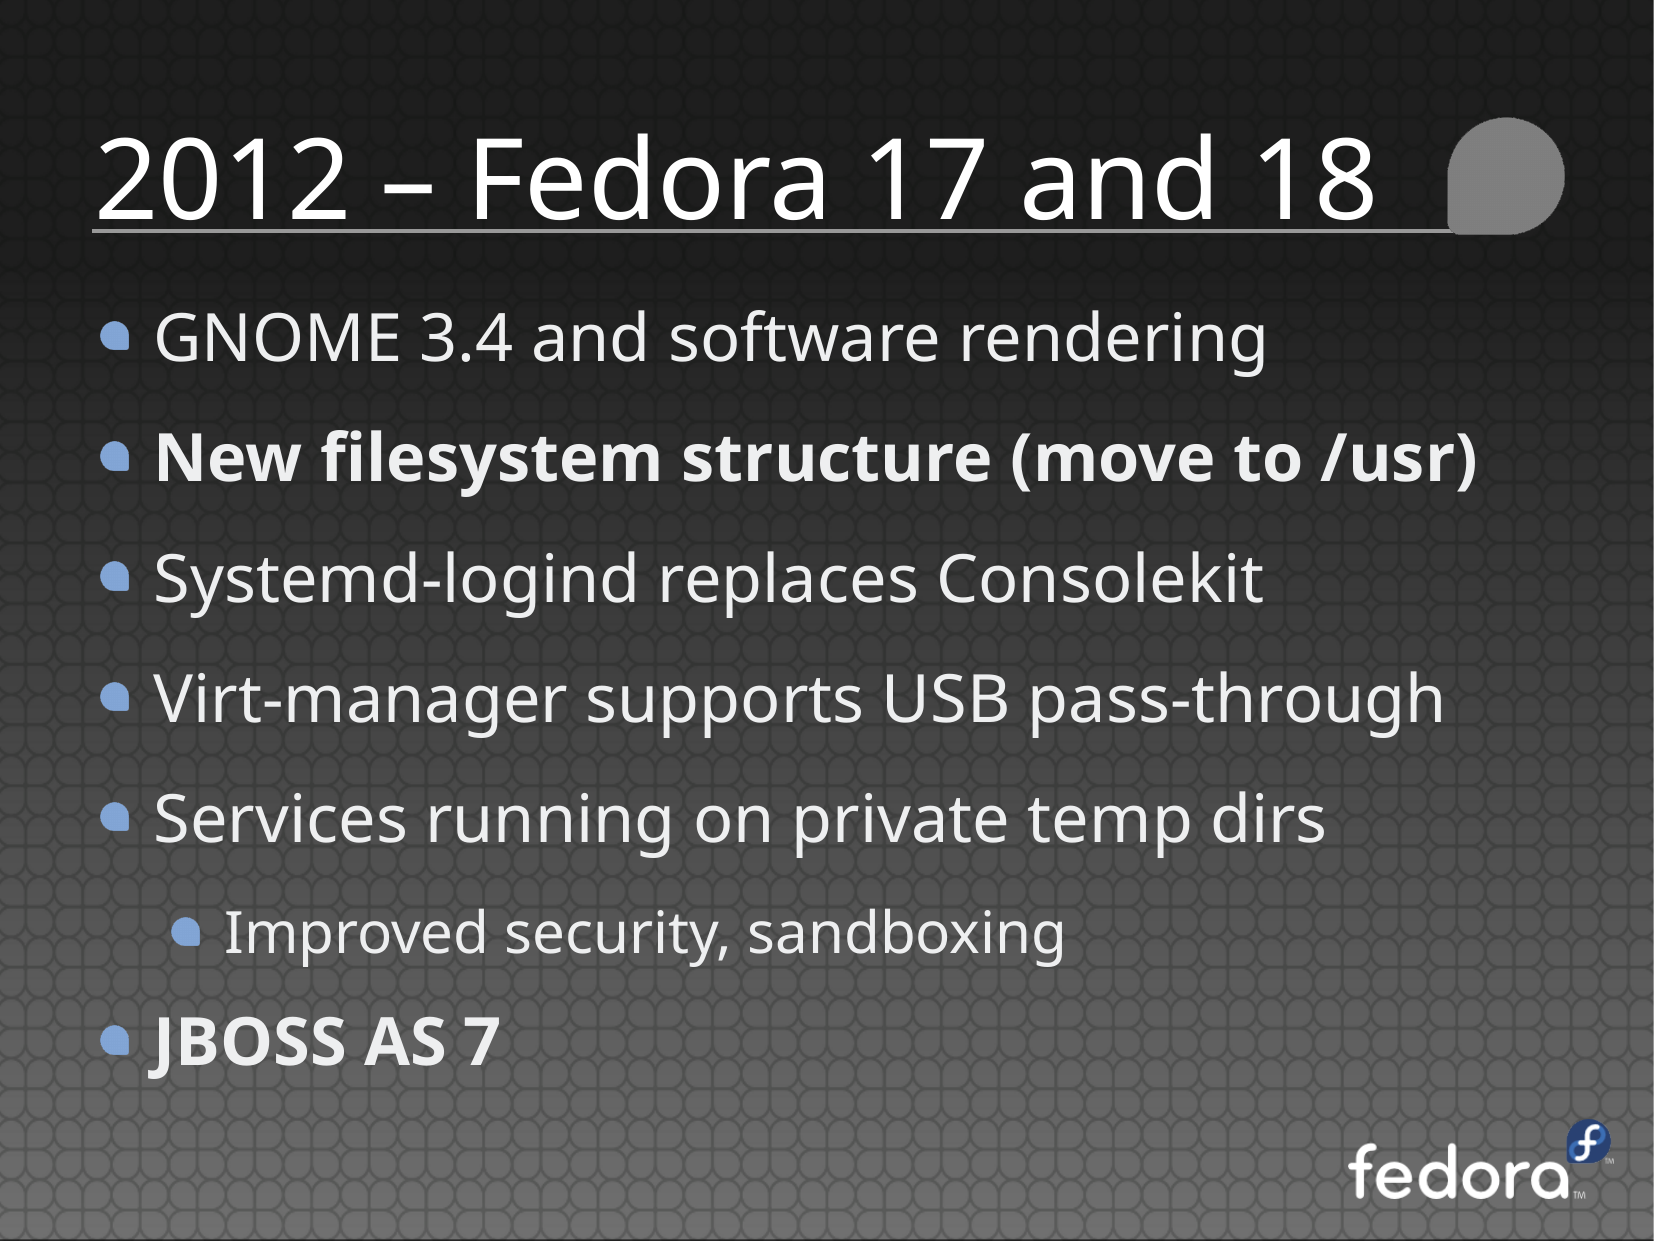

2012 – Fedora 17 and 18
# GNOME 3.4 and software rendering
New filesystem structure (move to /usr)
Systemd-logind replaces Consolekit
Virt-manager supports USB pass-through
Services running on private temp dirs
Improved security, sandboxing
JBOSS AS 7